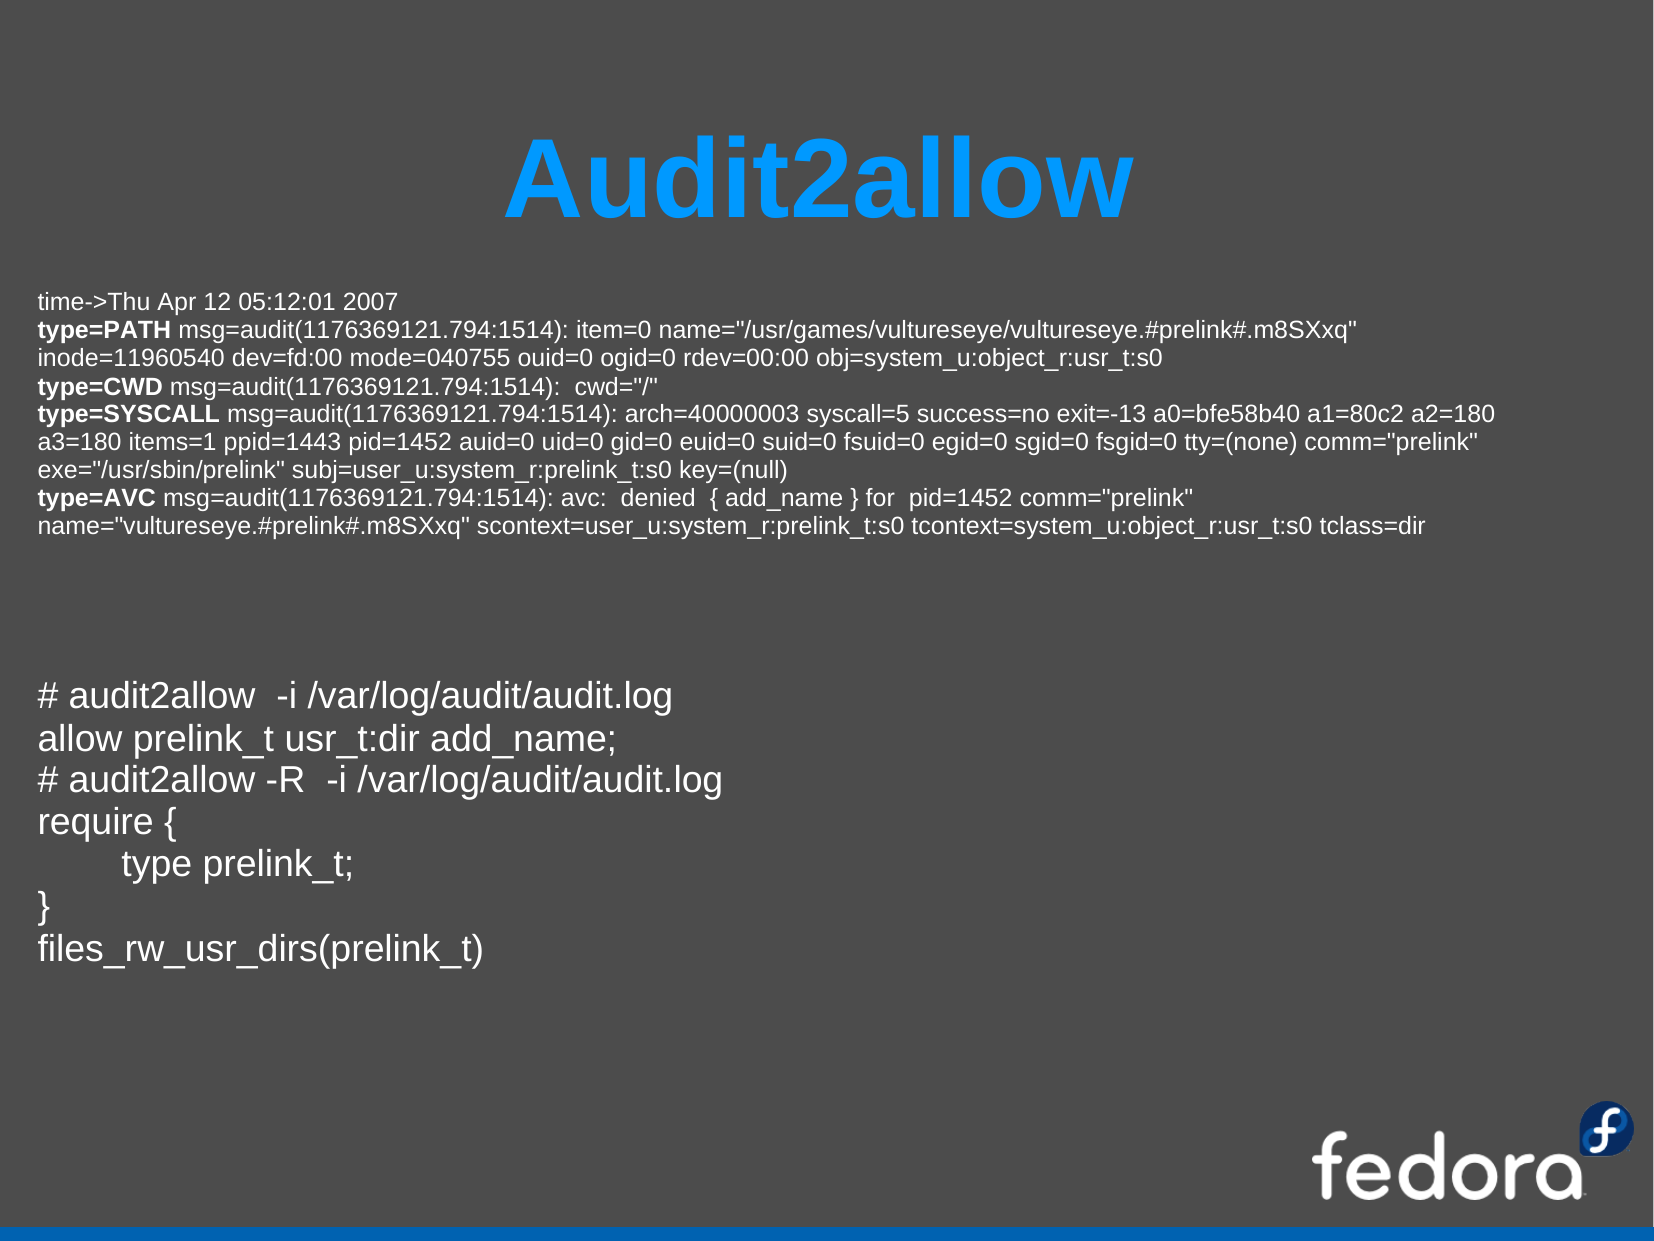

# Audit2allow
time->Thu Apr 12 05:12:01 2007
type=PATH msg=audit(1176369121.794:1514): item=0 name="/usr/games/vultureseye/vultureseye.#prelink#.m8SXxq" inode=11960540 dev=fd:00 mode=040755 ouid=0 ogid=0 rdev=00:00 obj=system_u:object_r:usr_t:s0
type=CWD msg=audit(1176369121.794:1514): cwd="/"
type=SYSCALL msg=audit(1176369121.794:1514): arch=40000003 syscall=5 success=no exit=-13 a0=bfe58b40 a1=80c2 a2=180 a3=180 items=1 ppid=1443 pid=1452 auid=0 uid=0 gid=0 euid=0 suid=0 fsuid=0 egid=0 sgid=0 fsgid=0 tty=(none) comm="prelink" exe="/usr/sbin/prelink" subj=user_u:system_r:prelink_t:s0 key=(null)
type=AVC msg=audit(1176369121.794:1514): avc: denied { add_name } for pid=1452 comm="prelink" name="vultureseye.#prelink#.m8SXxq" scontext=user_u:system_r:prelink_t:s0 tcontext=system_u:object_r:usr_t:s0 tclass=dir
# audit2allow -i /var/log/audit/audit.log
allow prelink_t usr_t:dir add_name;
# audit2allow -R -i /var/log/audit/audit.log
require {
 type prelink_t;
}
files_rw_usr_dirs(prelink_t)